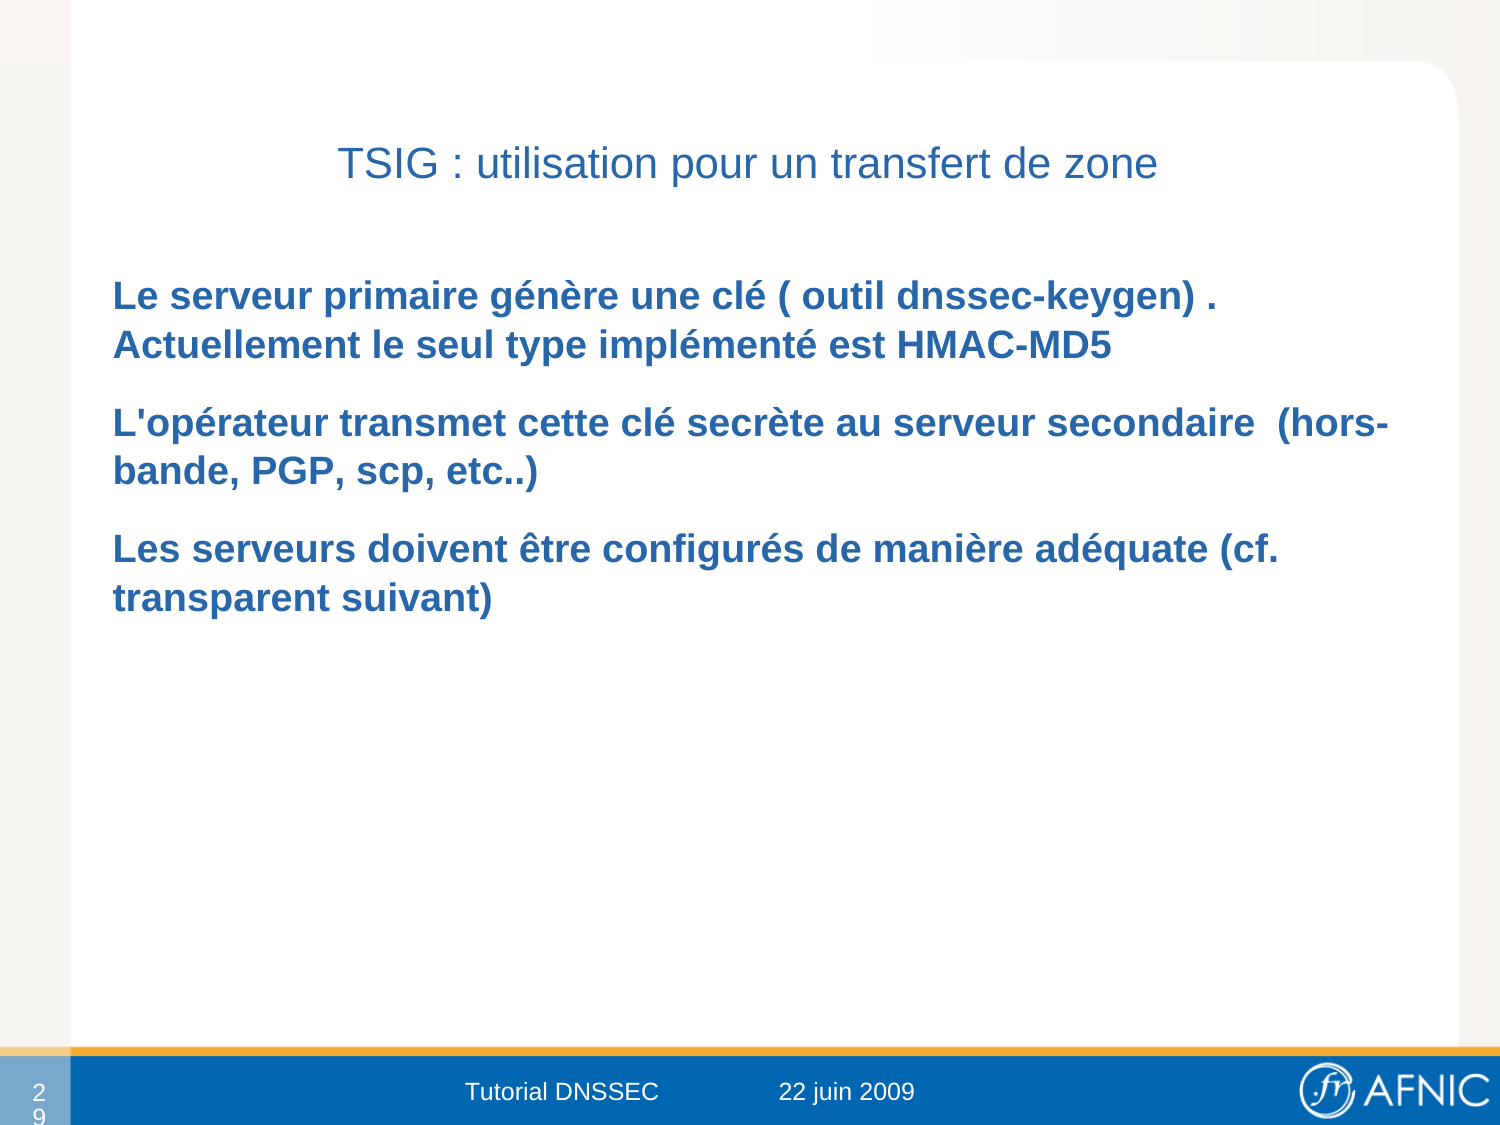

# TSIG : utilisation pour un transfert de zone
Le serveur primaire génère une clé ( outil dnssec-keygen) . Actuellement le seul type implémenté est HMAC-MD5
L'opérateur transmet cette clé secrète au serveur secondaire (hors-bande, PGP, scp, etc..)
Les serveurs doivent être configurés de manière adéquate (cf. transparent suivant)